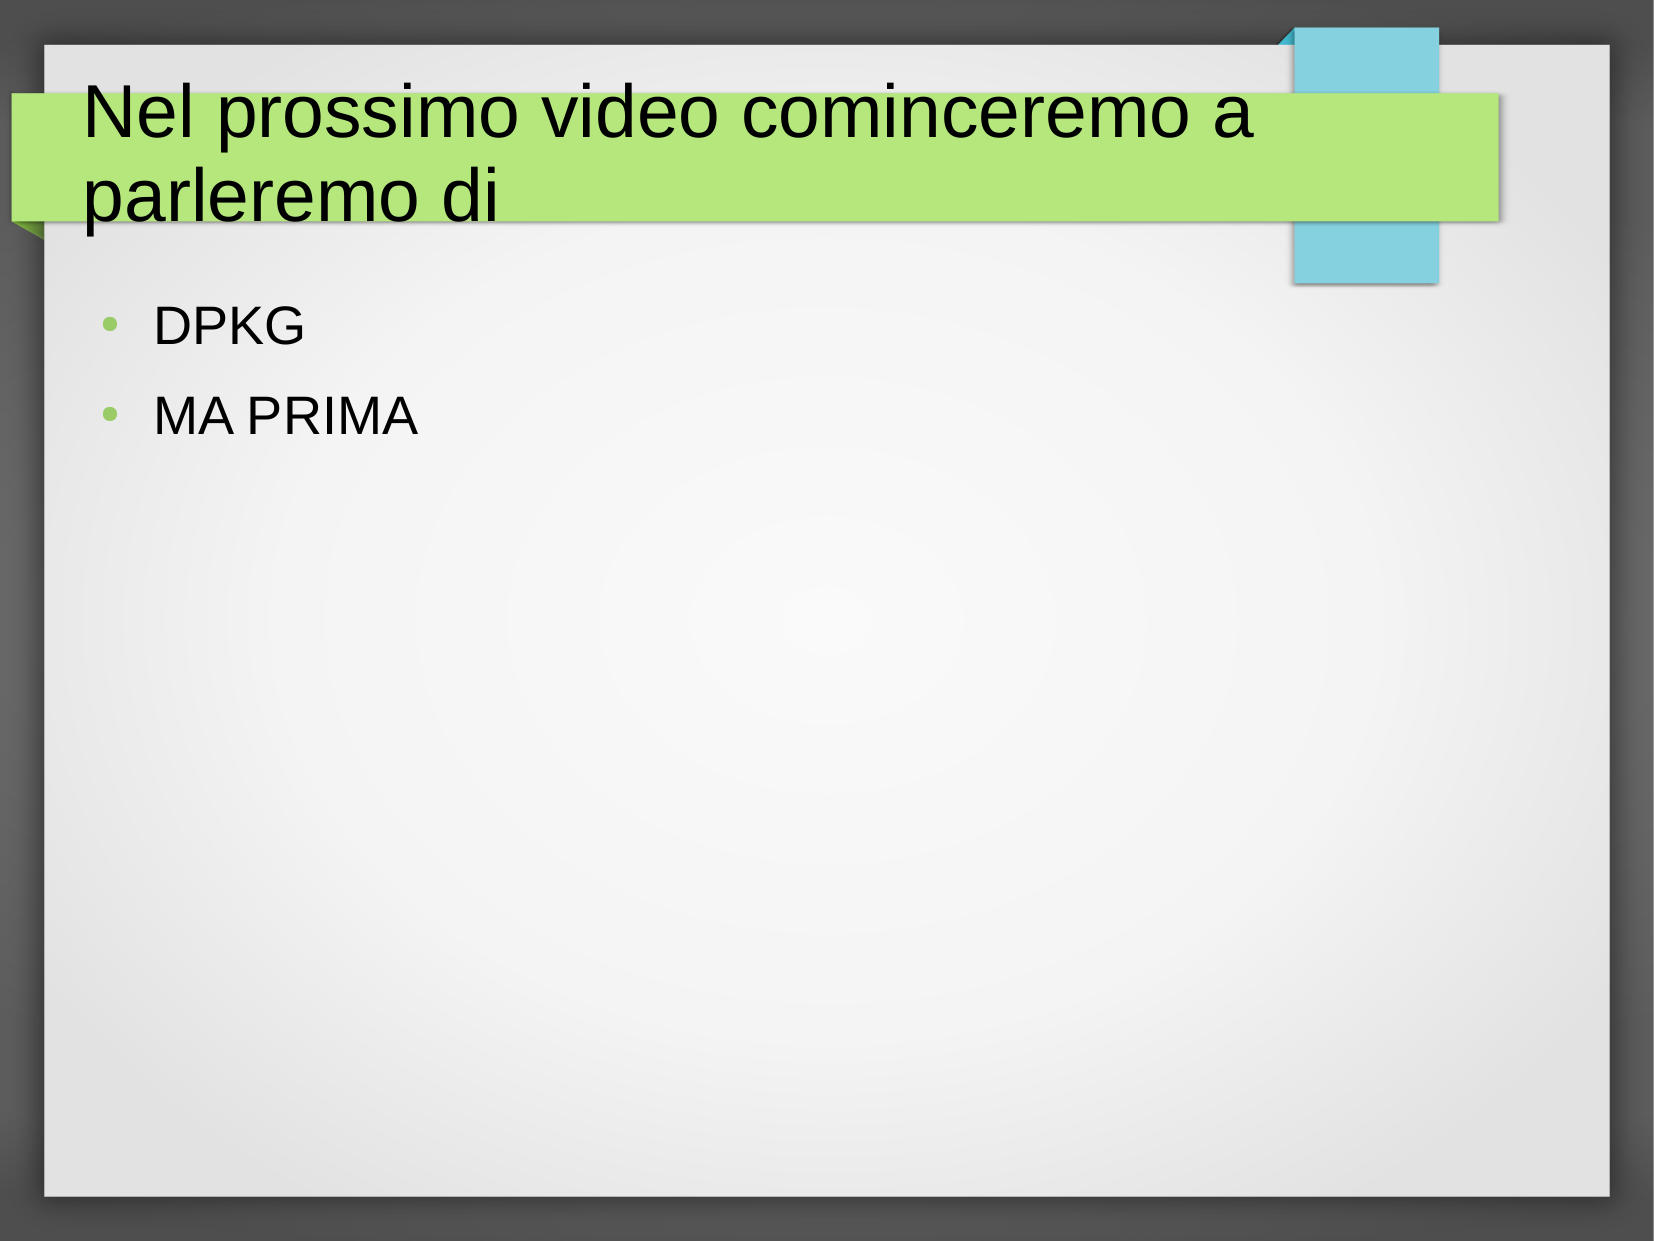

# Nel prossimo video cominceremo a parleremo di
DPKG
MA PRIMA